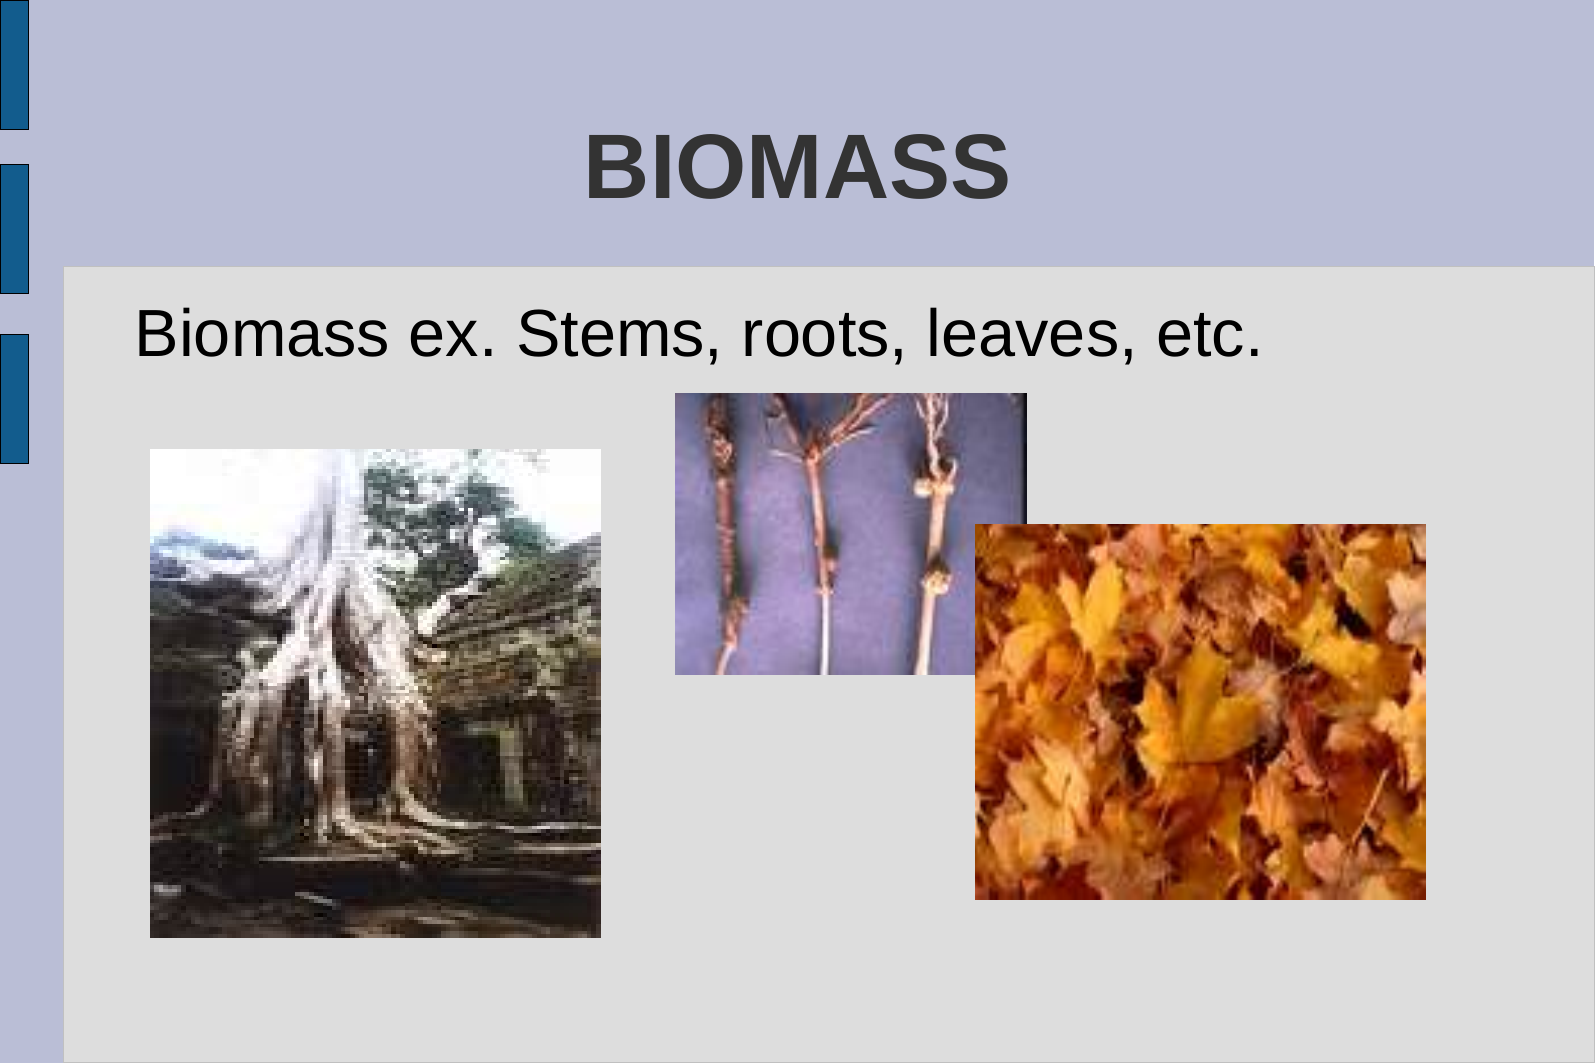

# BIOMASS
Biomass ex. Stems, roots, leaves, etc.